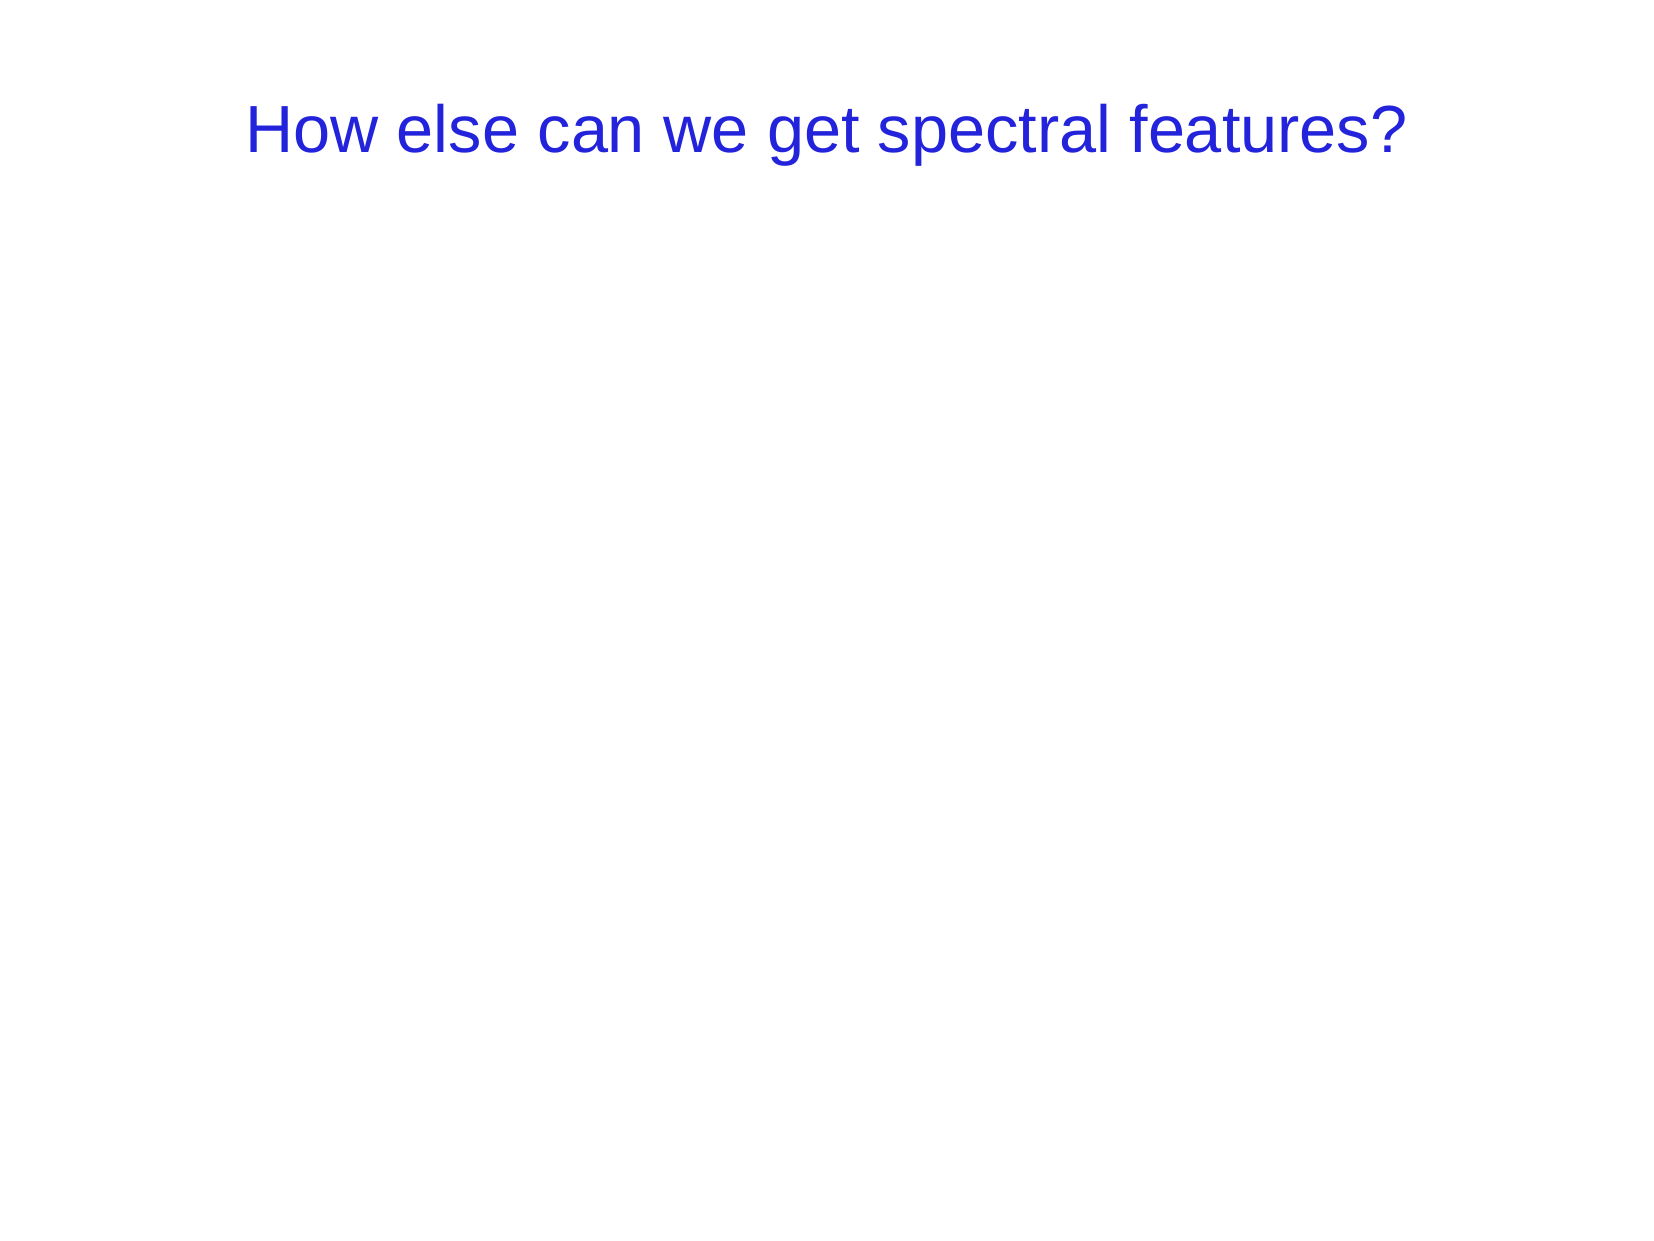

# How else can we get spectral features?